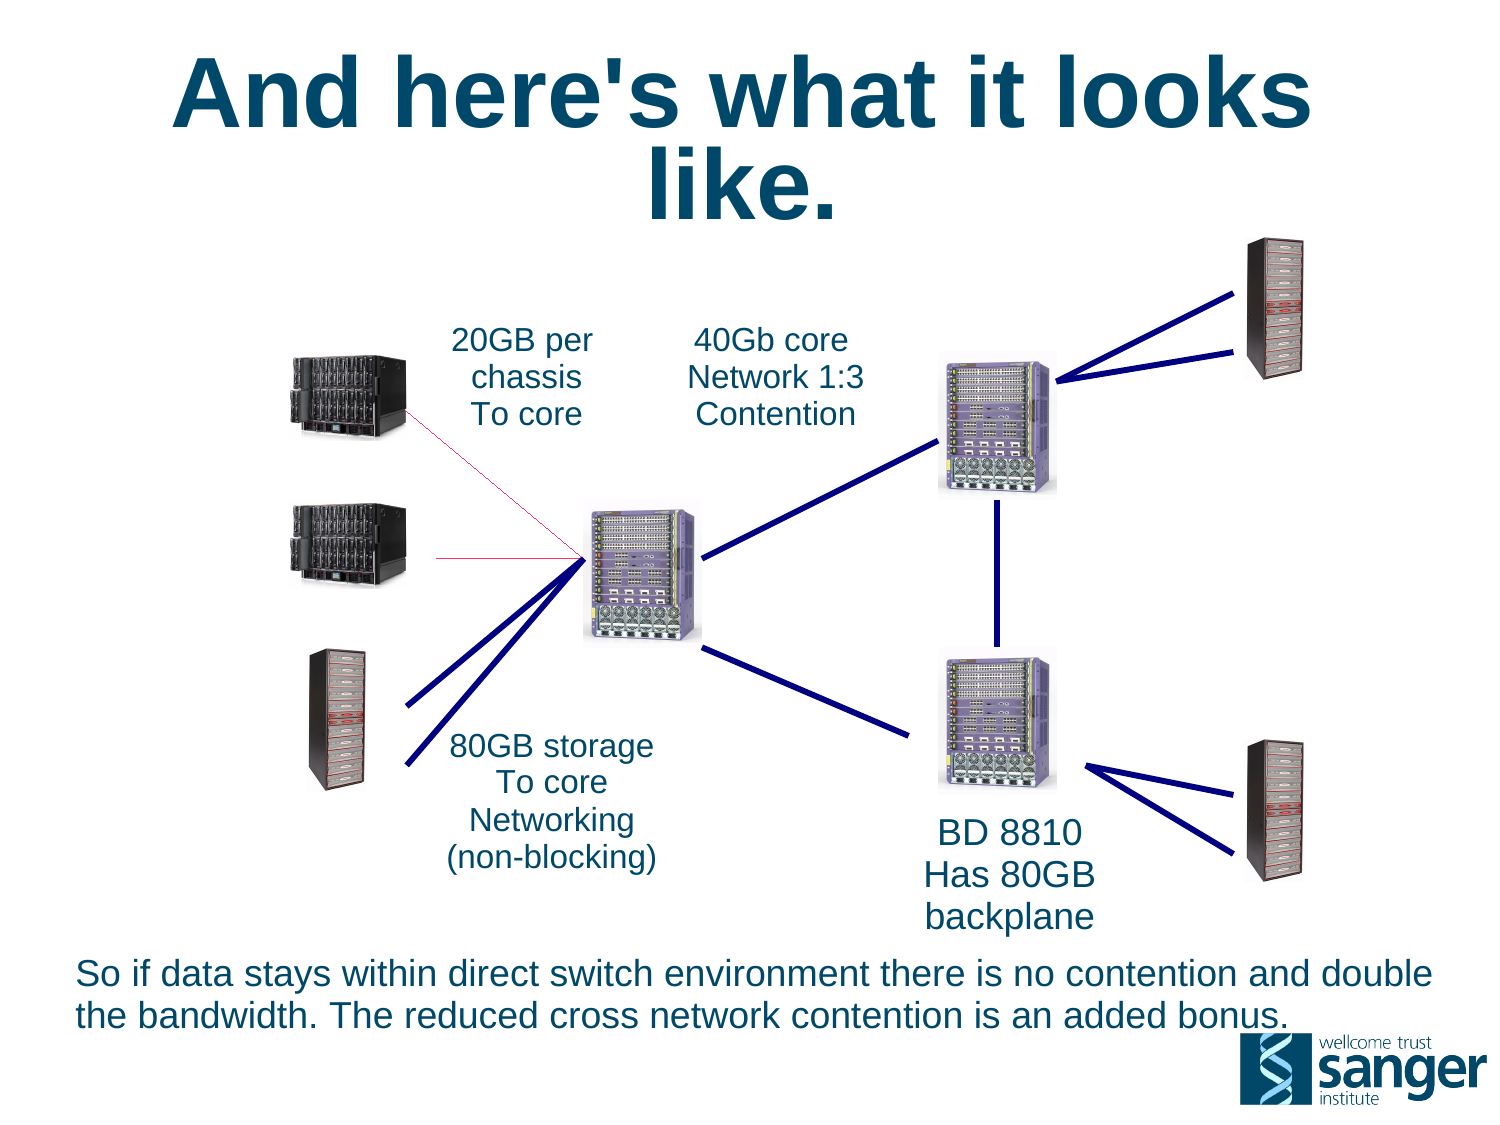

# And here's what it looks like.
20GB per
chassis
To core
40Gb core
Network 1:3
Contention
80GB storage
To core
Networking
(non-blocking)
BD 8810
Has 80GB
backplane
So if data stays within direct switch environment there is no contention and double
the bandwidth. The reduced cross network contention is an added bonus.